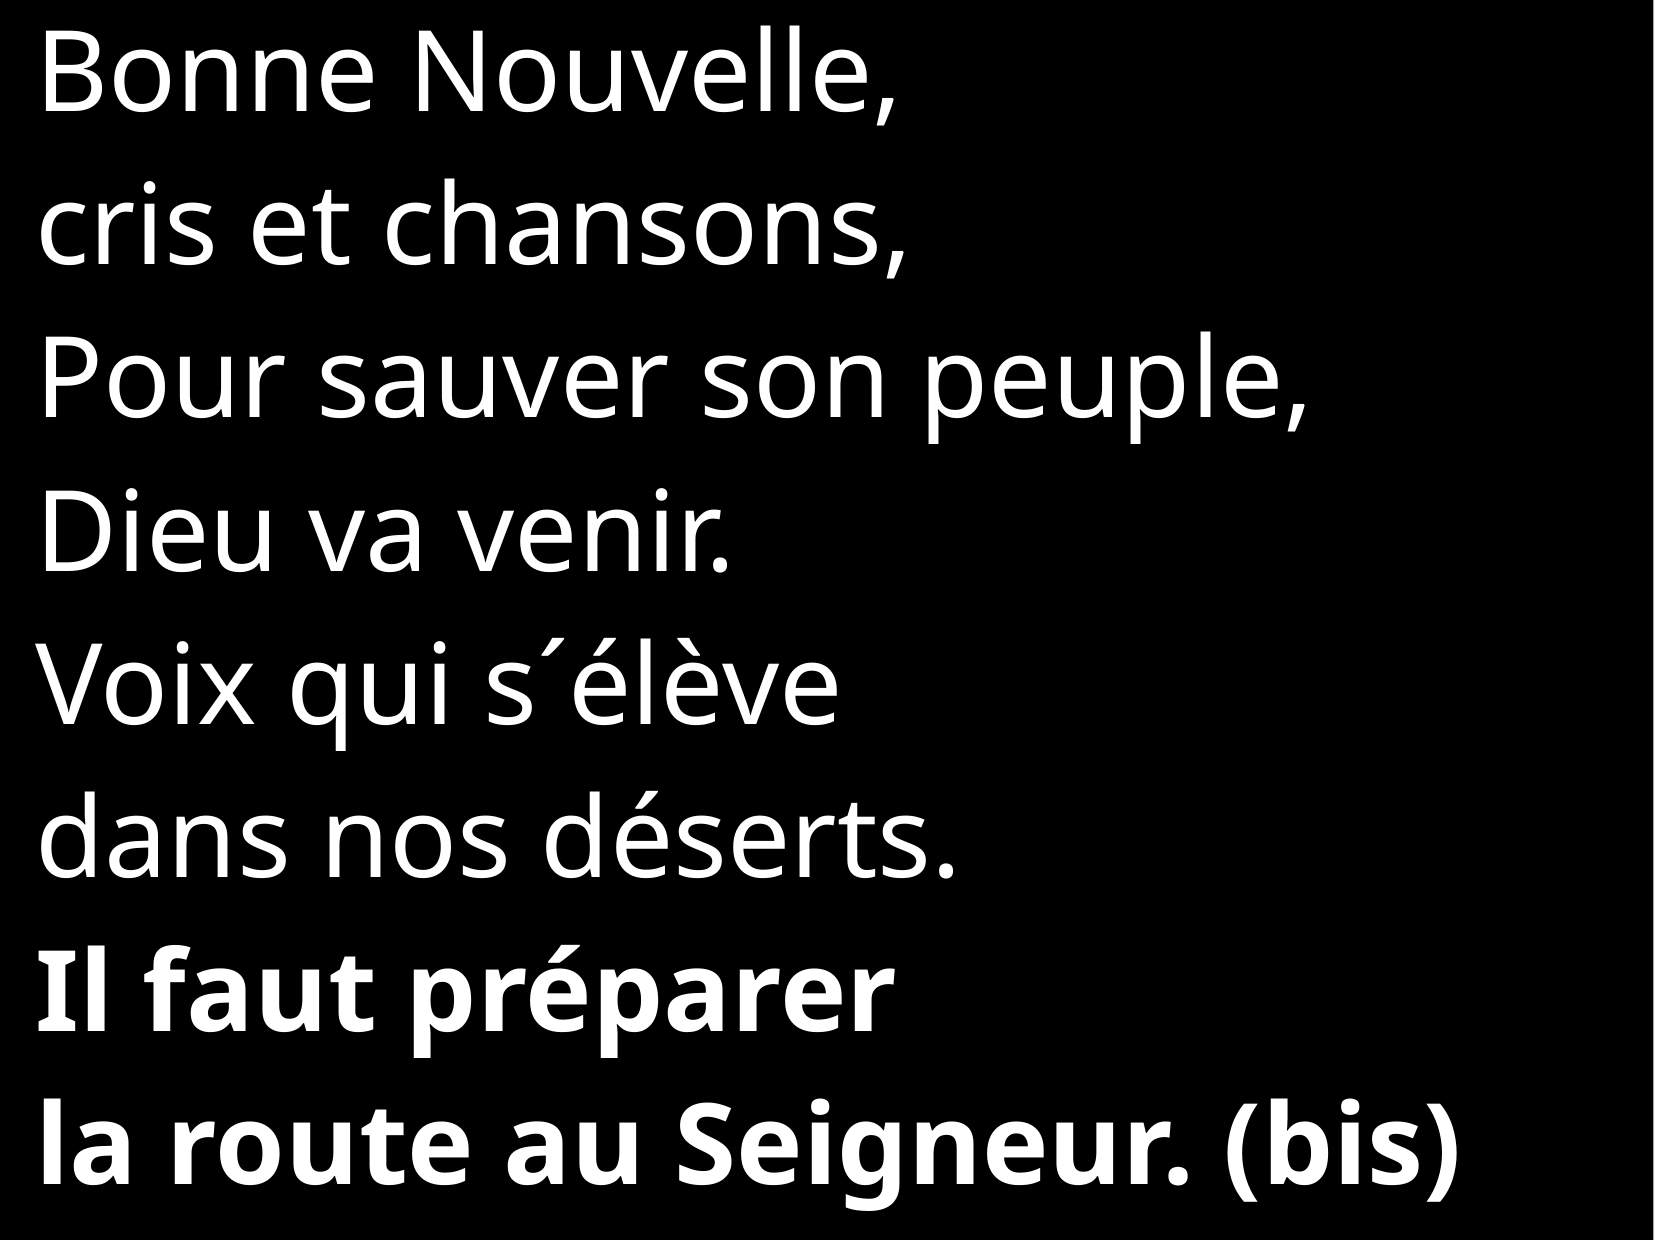

# Bonne Nouvelle,
cris et chansons,
Pour sauver son peuple,
Dieu va venir.
Voix qui s´élève
dans nos déserts.
Il faut préparer
la route au Seigneur. (bis)